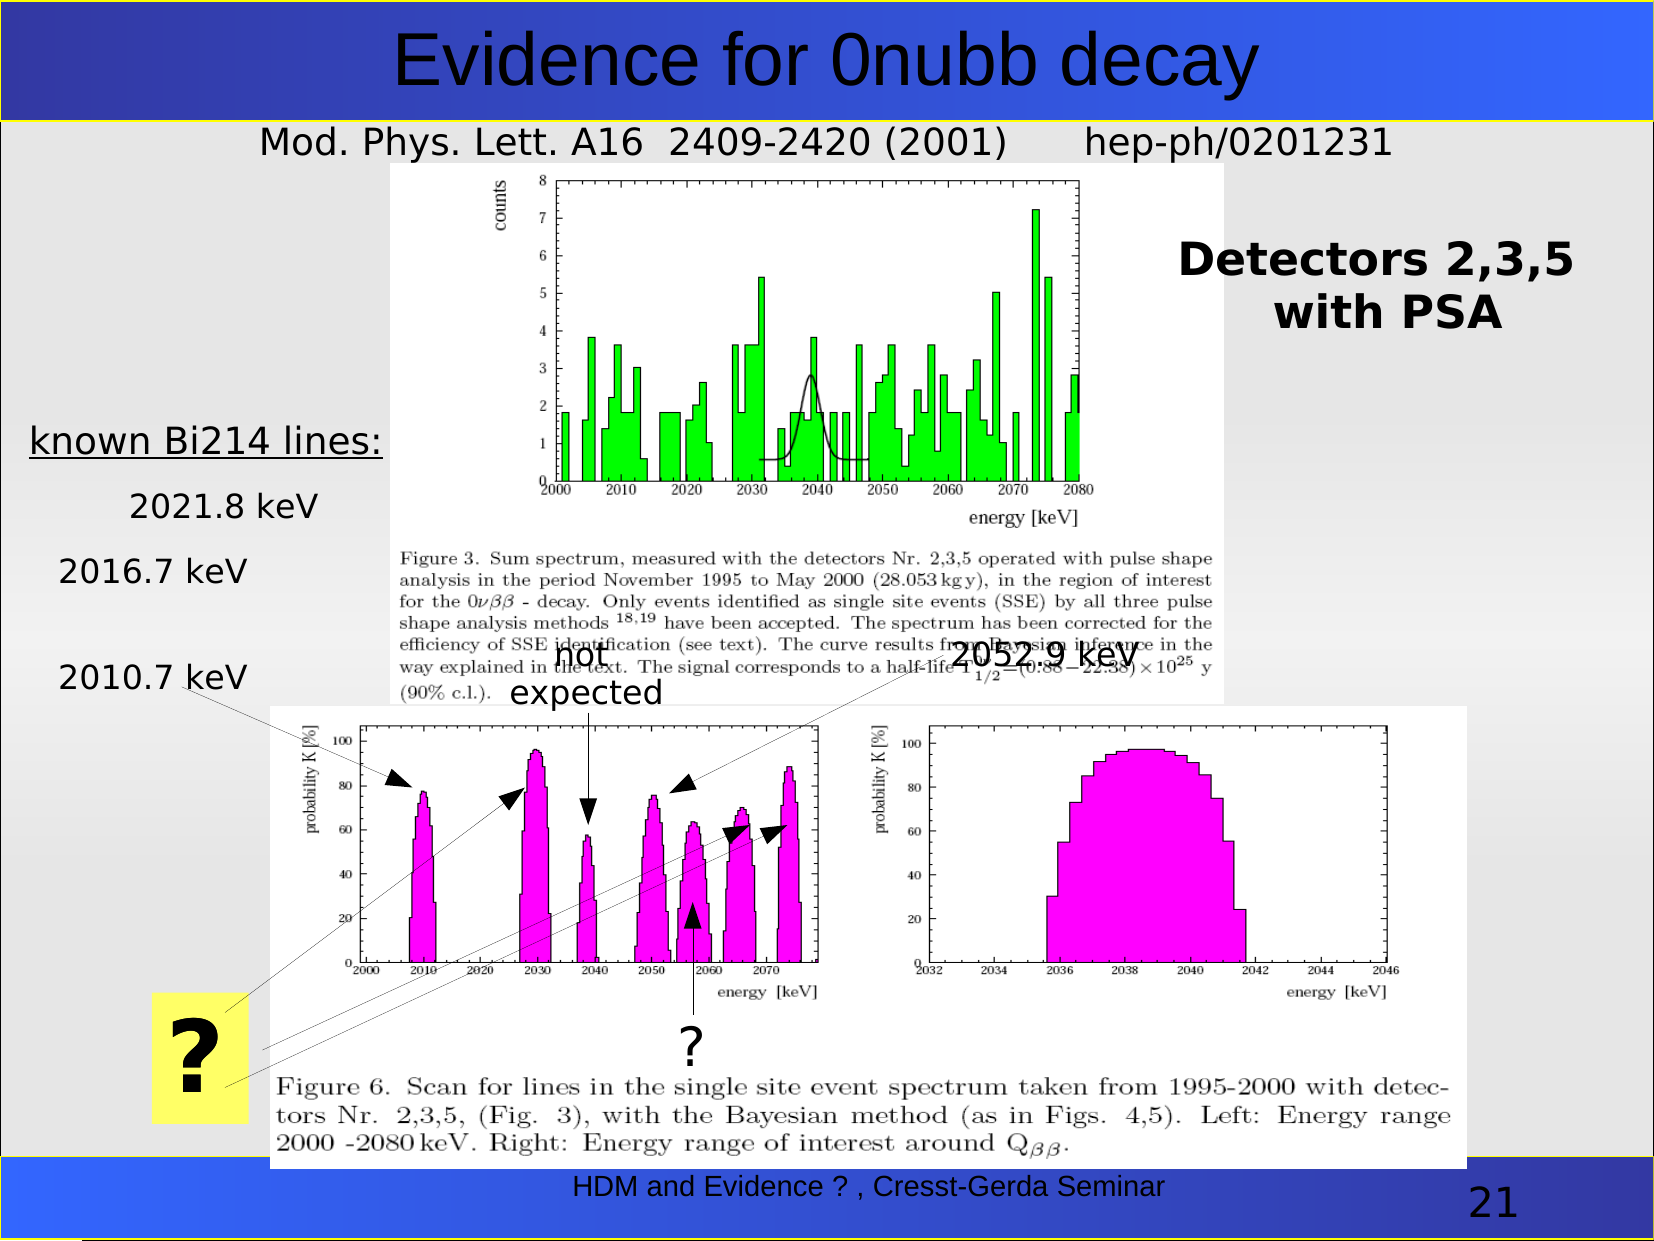

# Evidence for 0nubb decay
Mod. Phys. Lett. A16 2409-2420 (2001)		hep-ph/0201231
Detectors 2,3,5
with PSA
known Bi214 lines:
2021.8 keV
2016.7 keV
2052.9 keV
not
expected
2010.7 keV
?
?
?
21